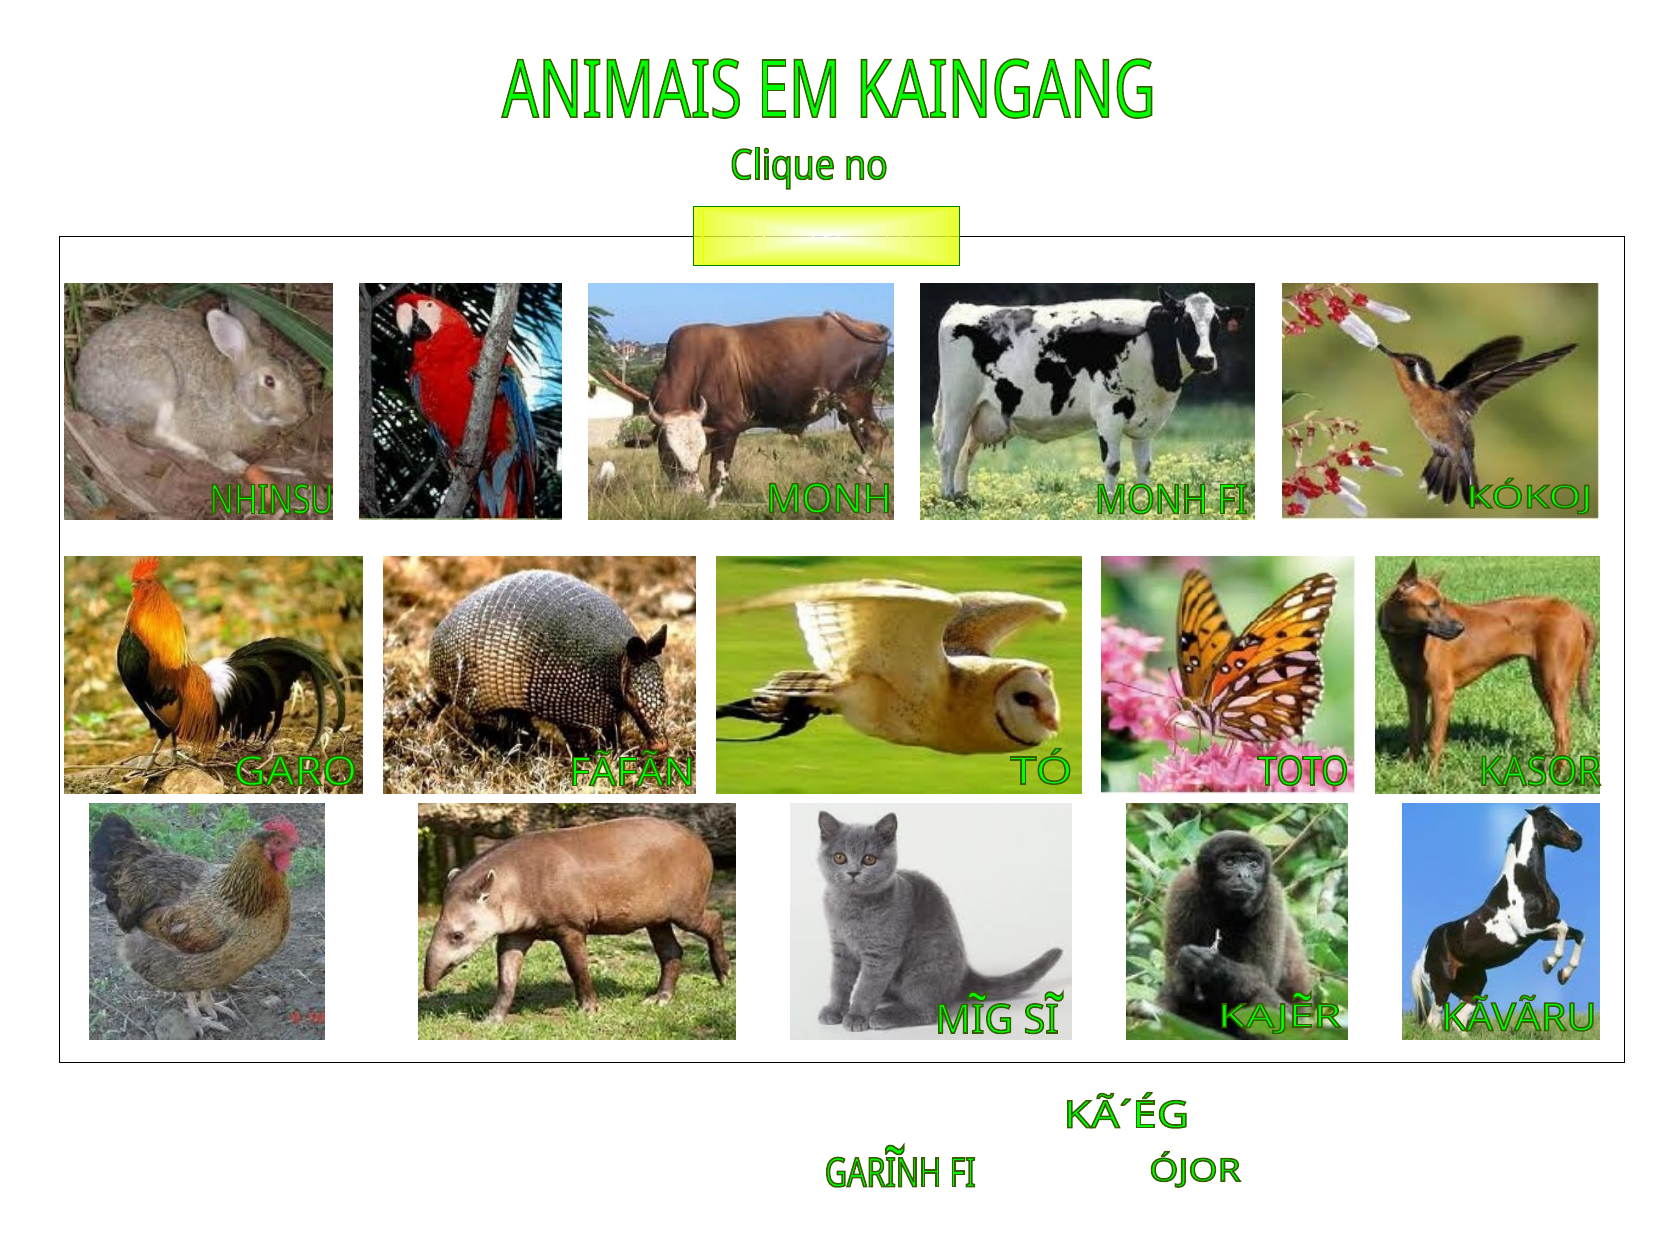

Clique no
KÓKOJ
MONH
NHINSU
MONH FI
TÓ
FÃFÃN
GARO
TOTO
KASOR
~
~
MIG SI
~
KAJER
KÃVÃRU
KÃ´ÉG
~
~
ÓJOR
GARINH FI